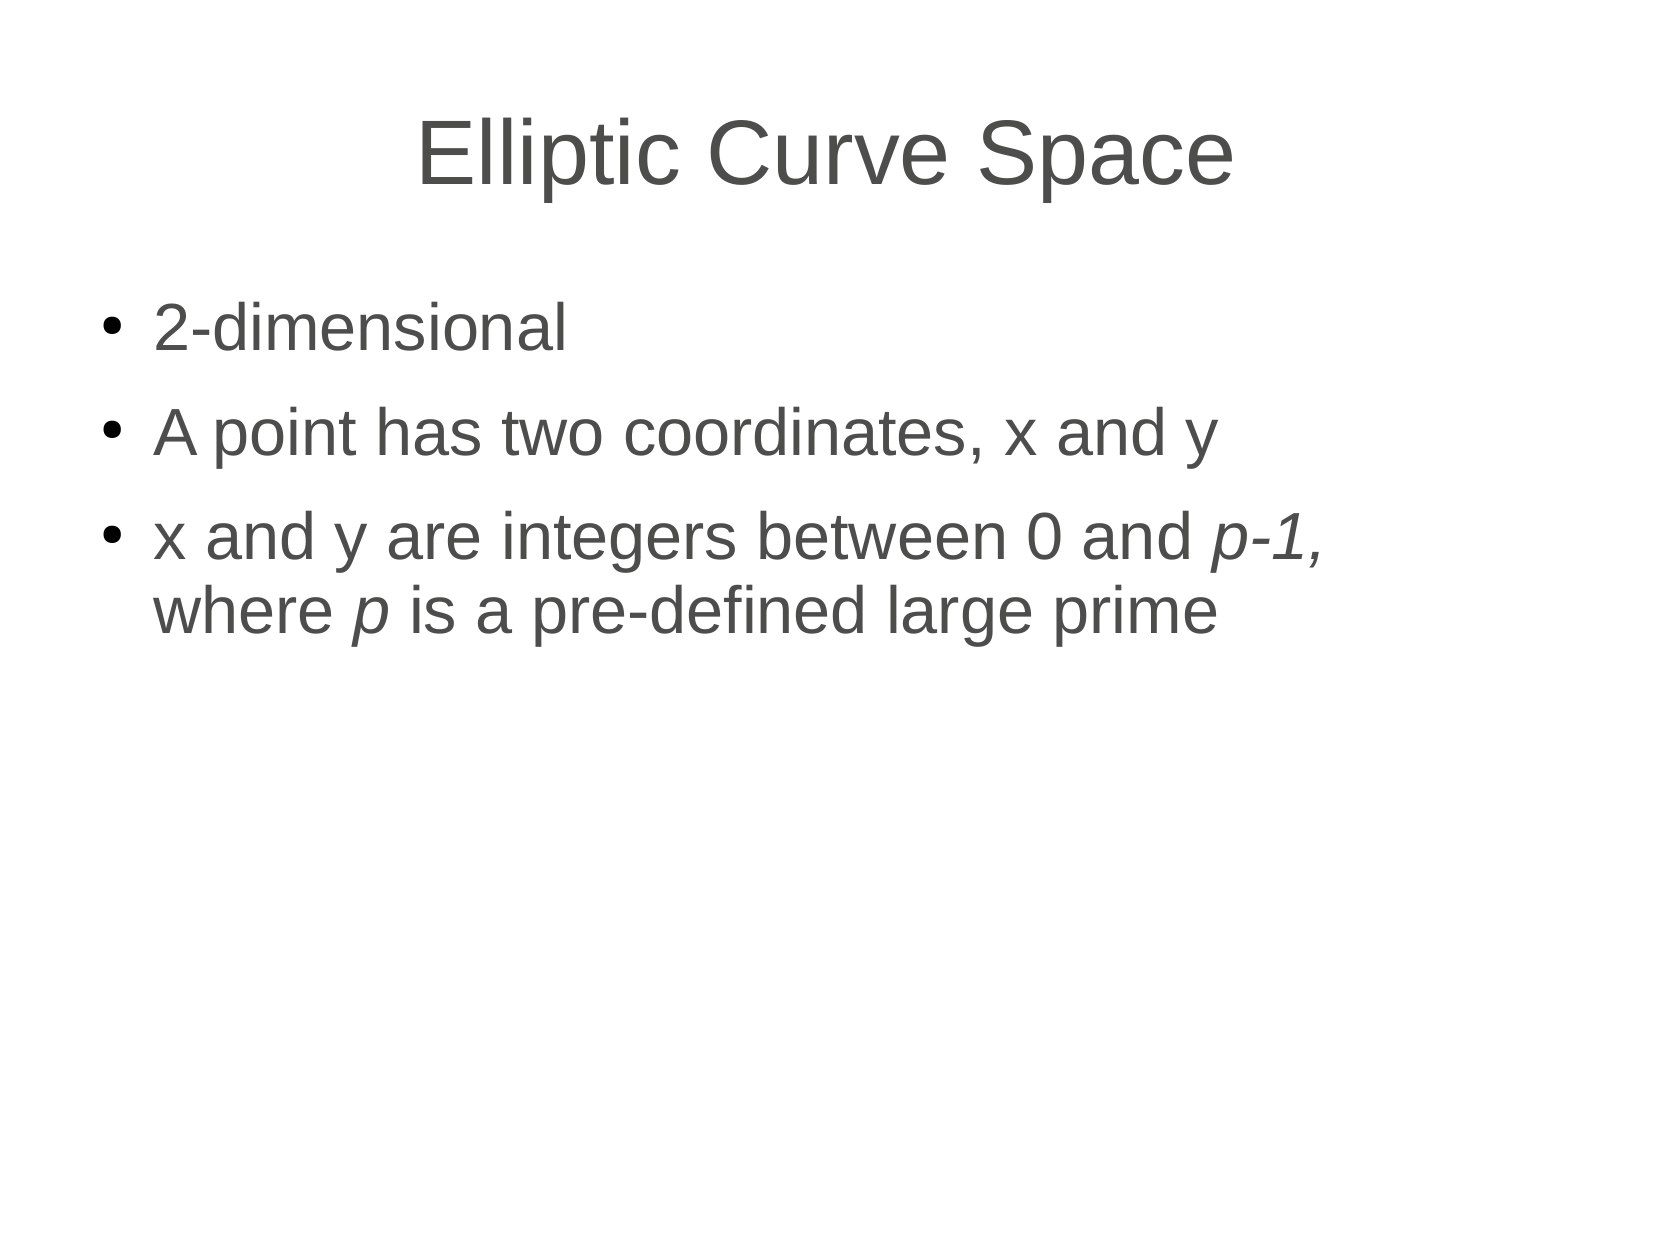

# Elliptic Curve Space
2-dimensional
A point has two coordinates, x and y
x and y are integers between 0 and p-1, where p is a pre-defined large prime